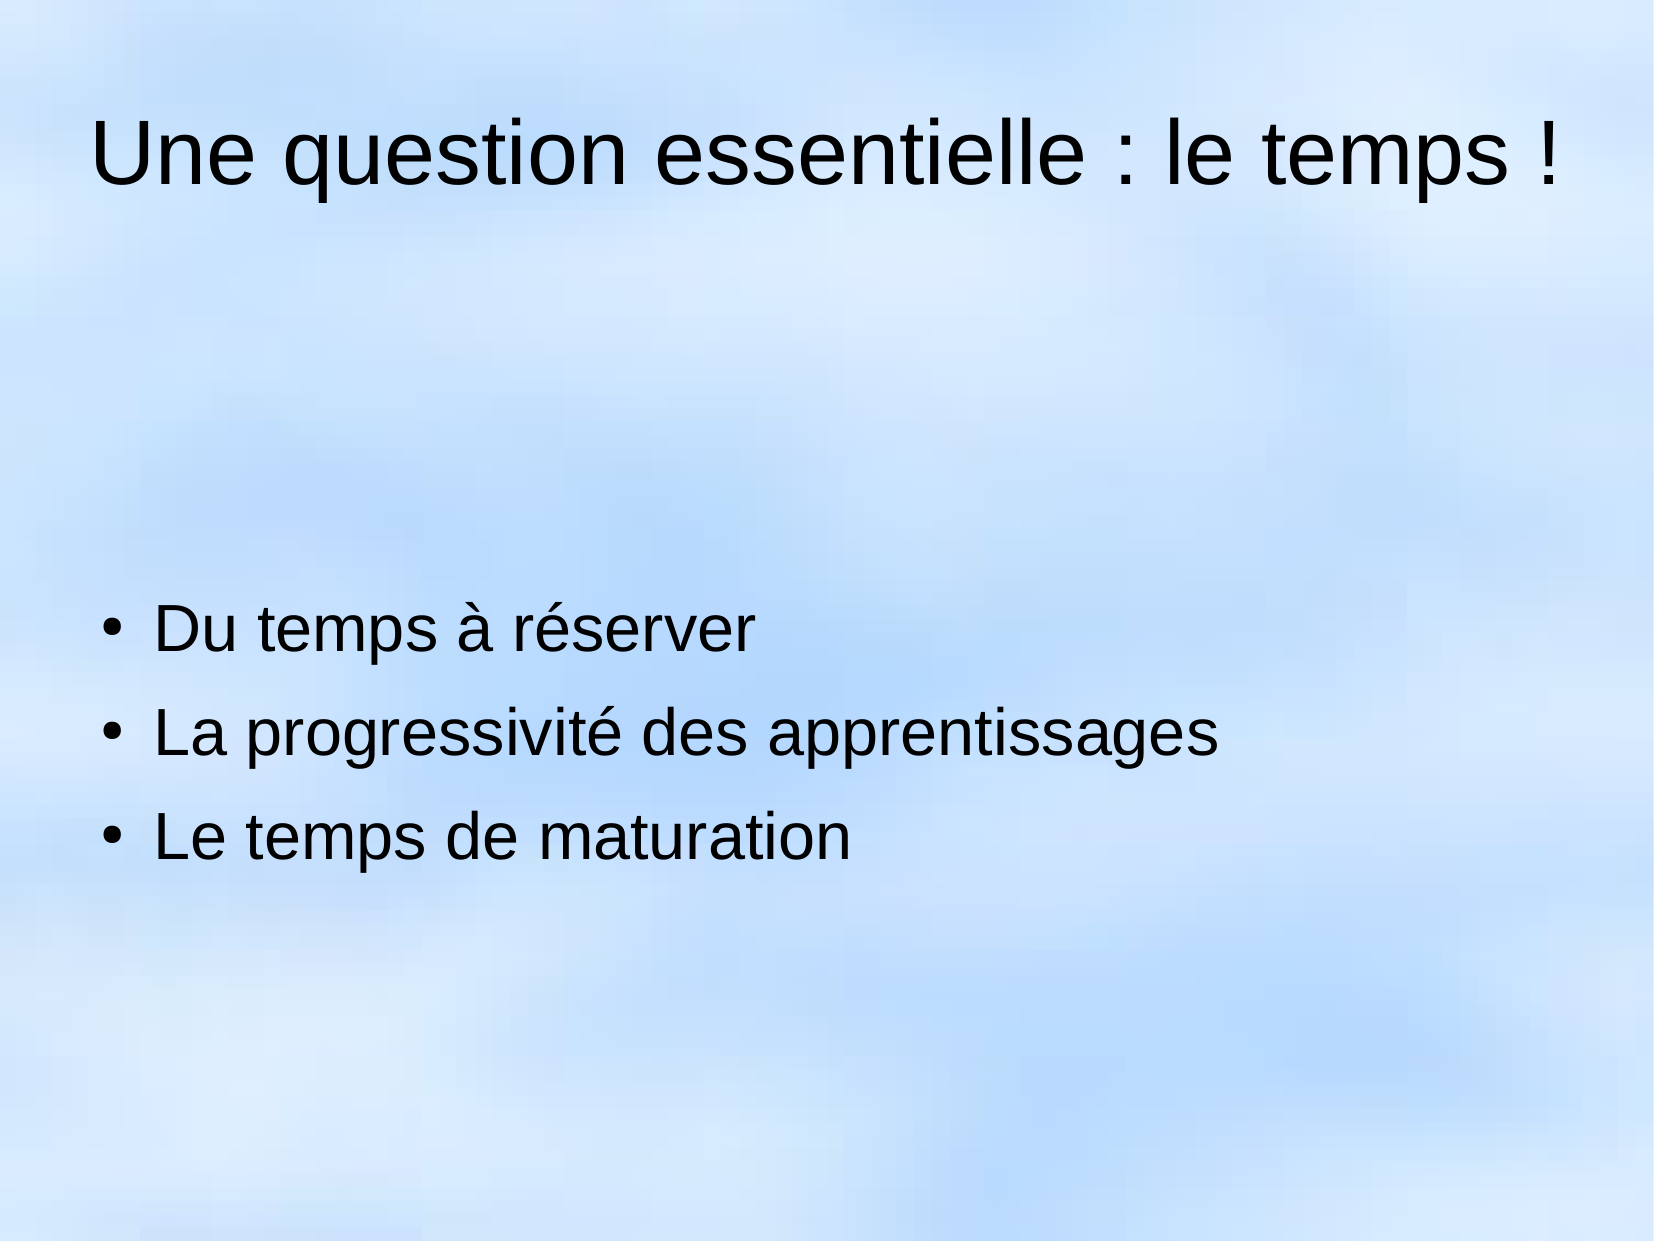

# Une question essentielle : le temps !
Du temps à réserver
La progressivité des apprentissages
Le temps de maturation